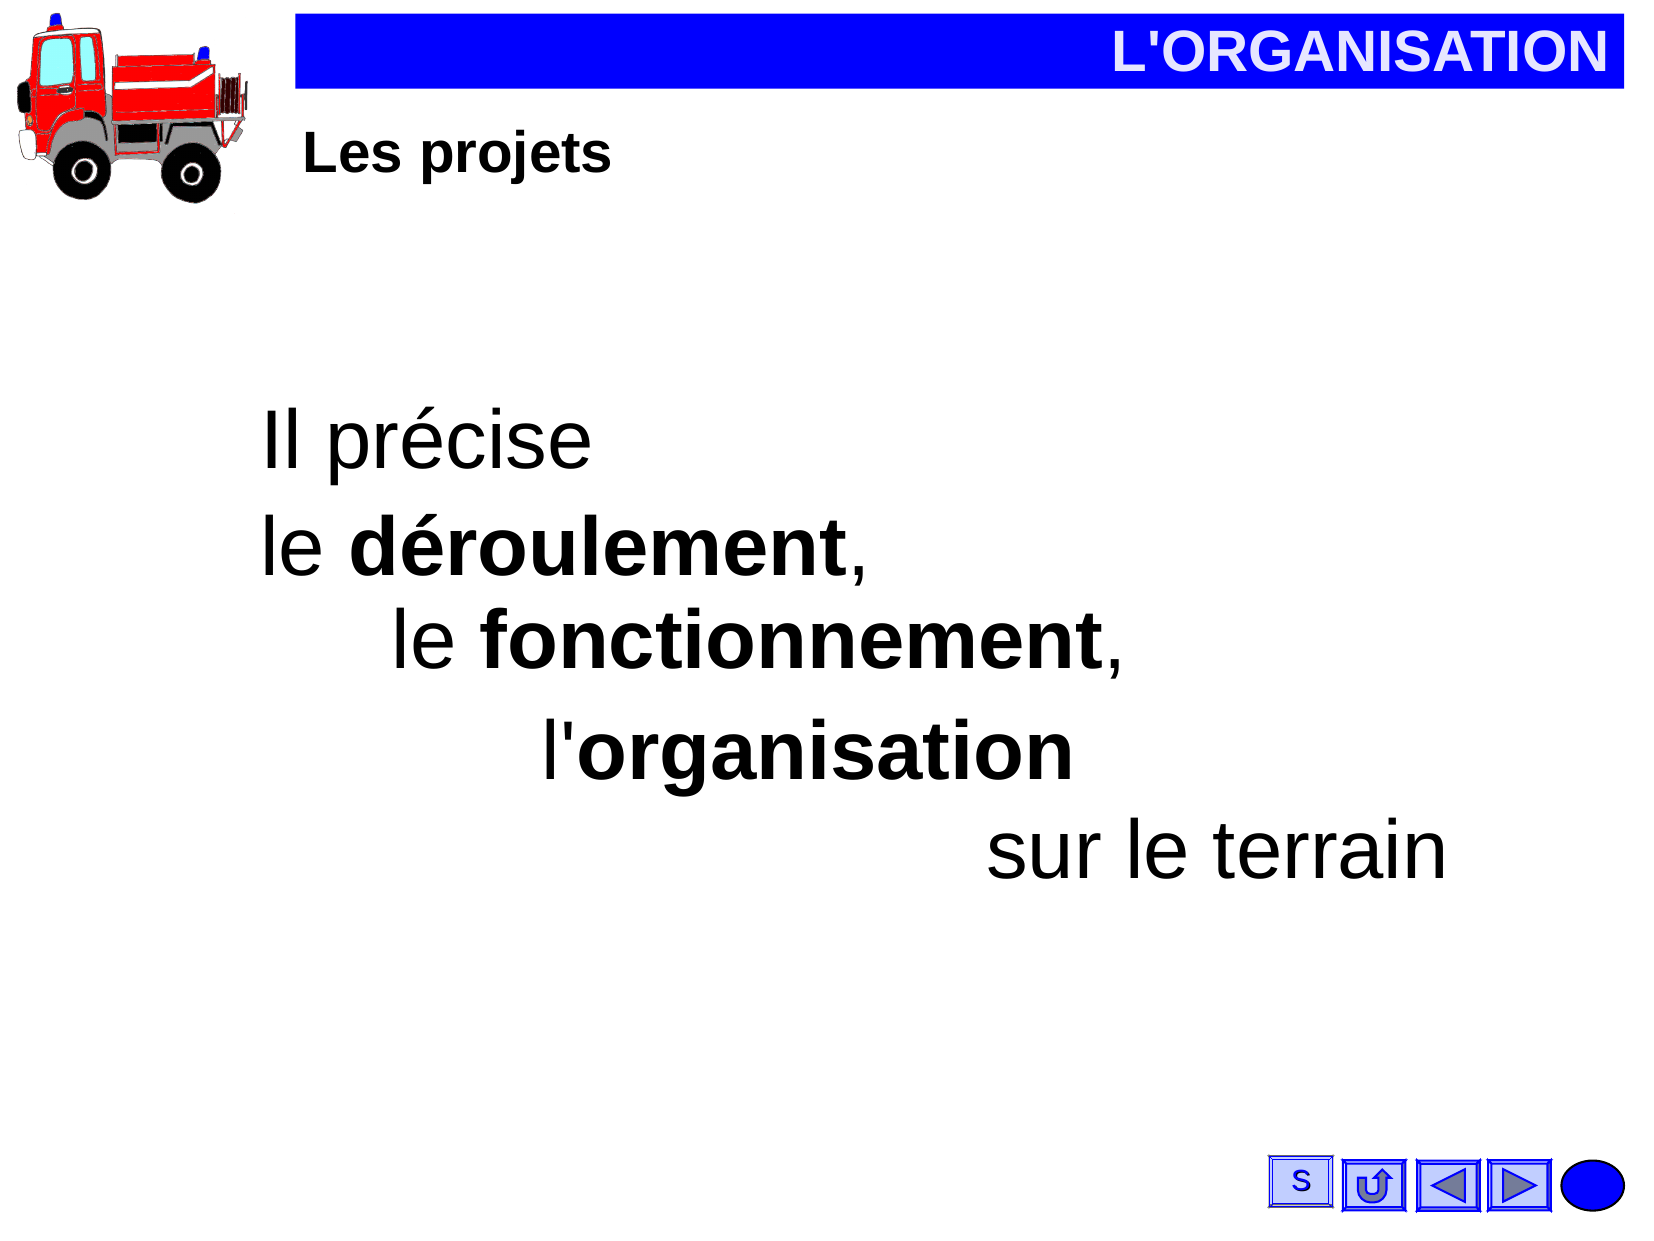

L'ORGANISATION
Les projets
# Il précise
le déroulement,
le fonctionnement,
l'organisation
sur le terrain